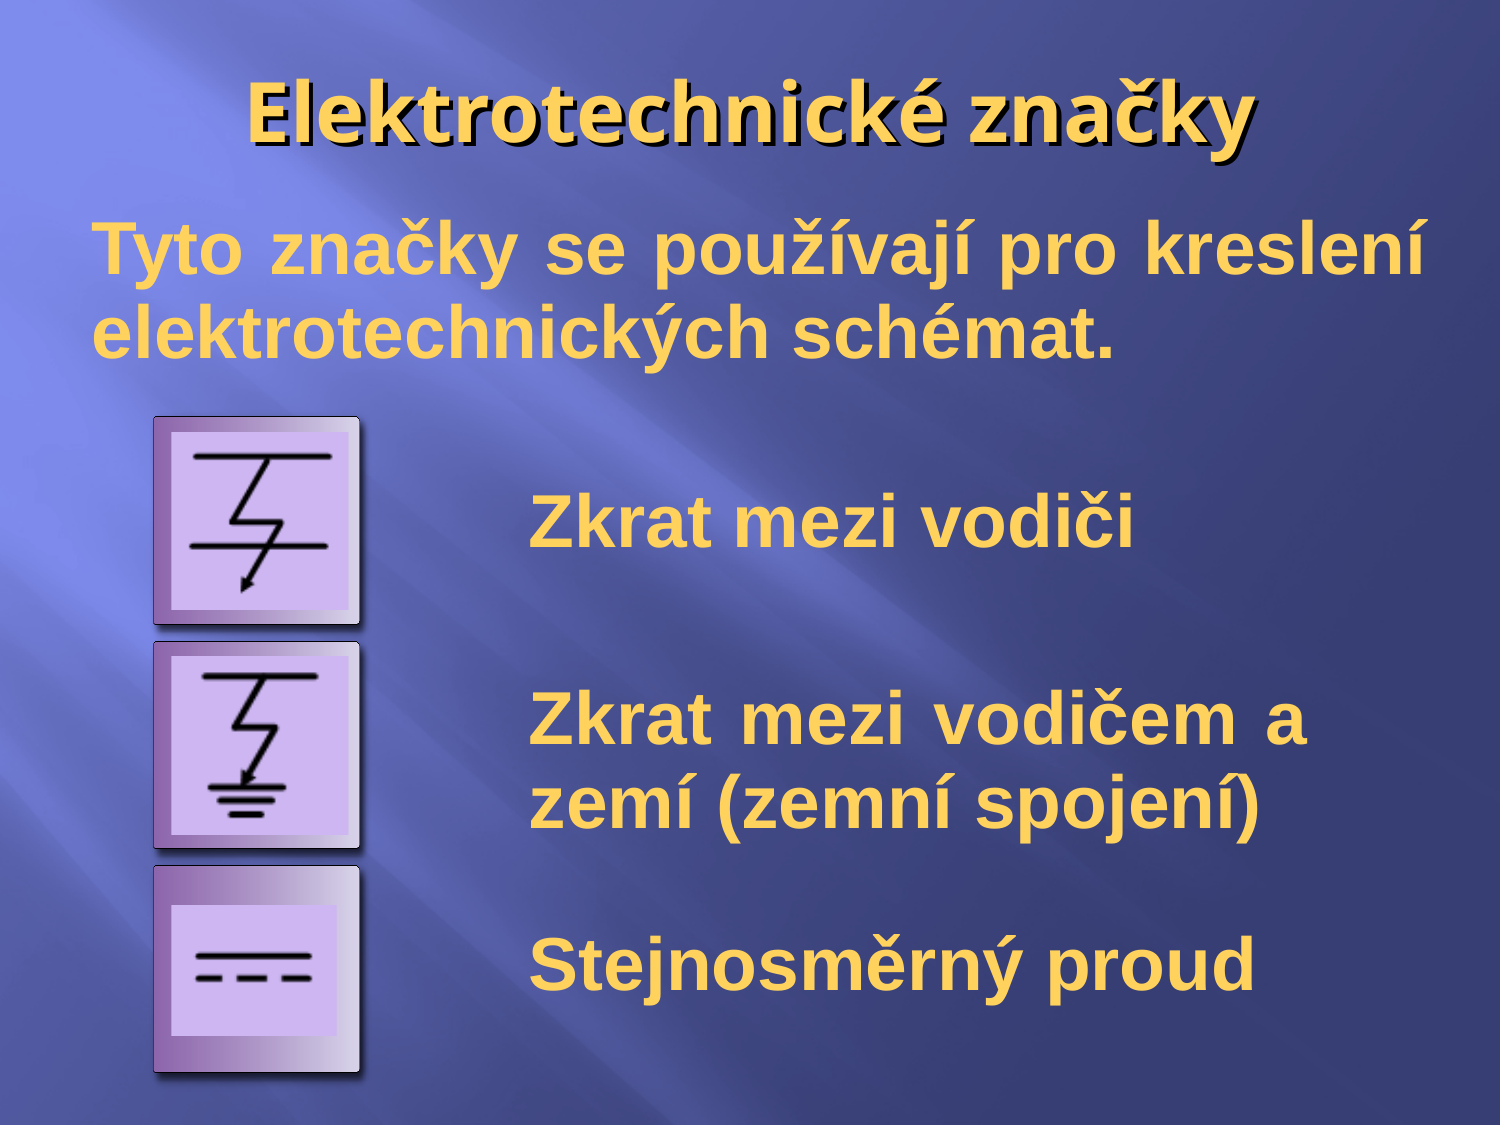

# Elektrotechnické značky
Tyto značky se používají pro kreslení elektrotechnických schémat.
Zkrat mezi vodiči
Zkrat mezi vodičem a zemí (zemní spojení)
Stejnosměrný proud